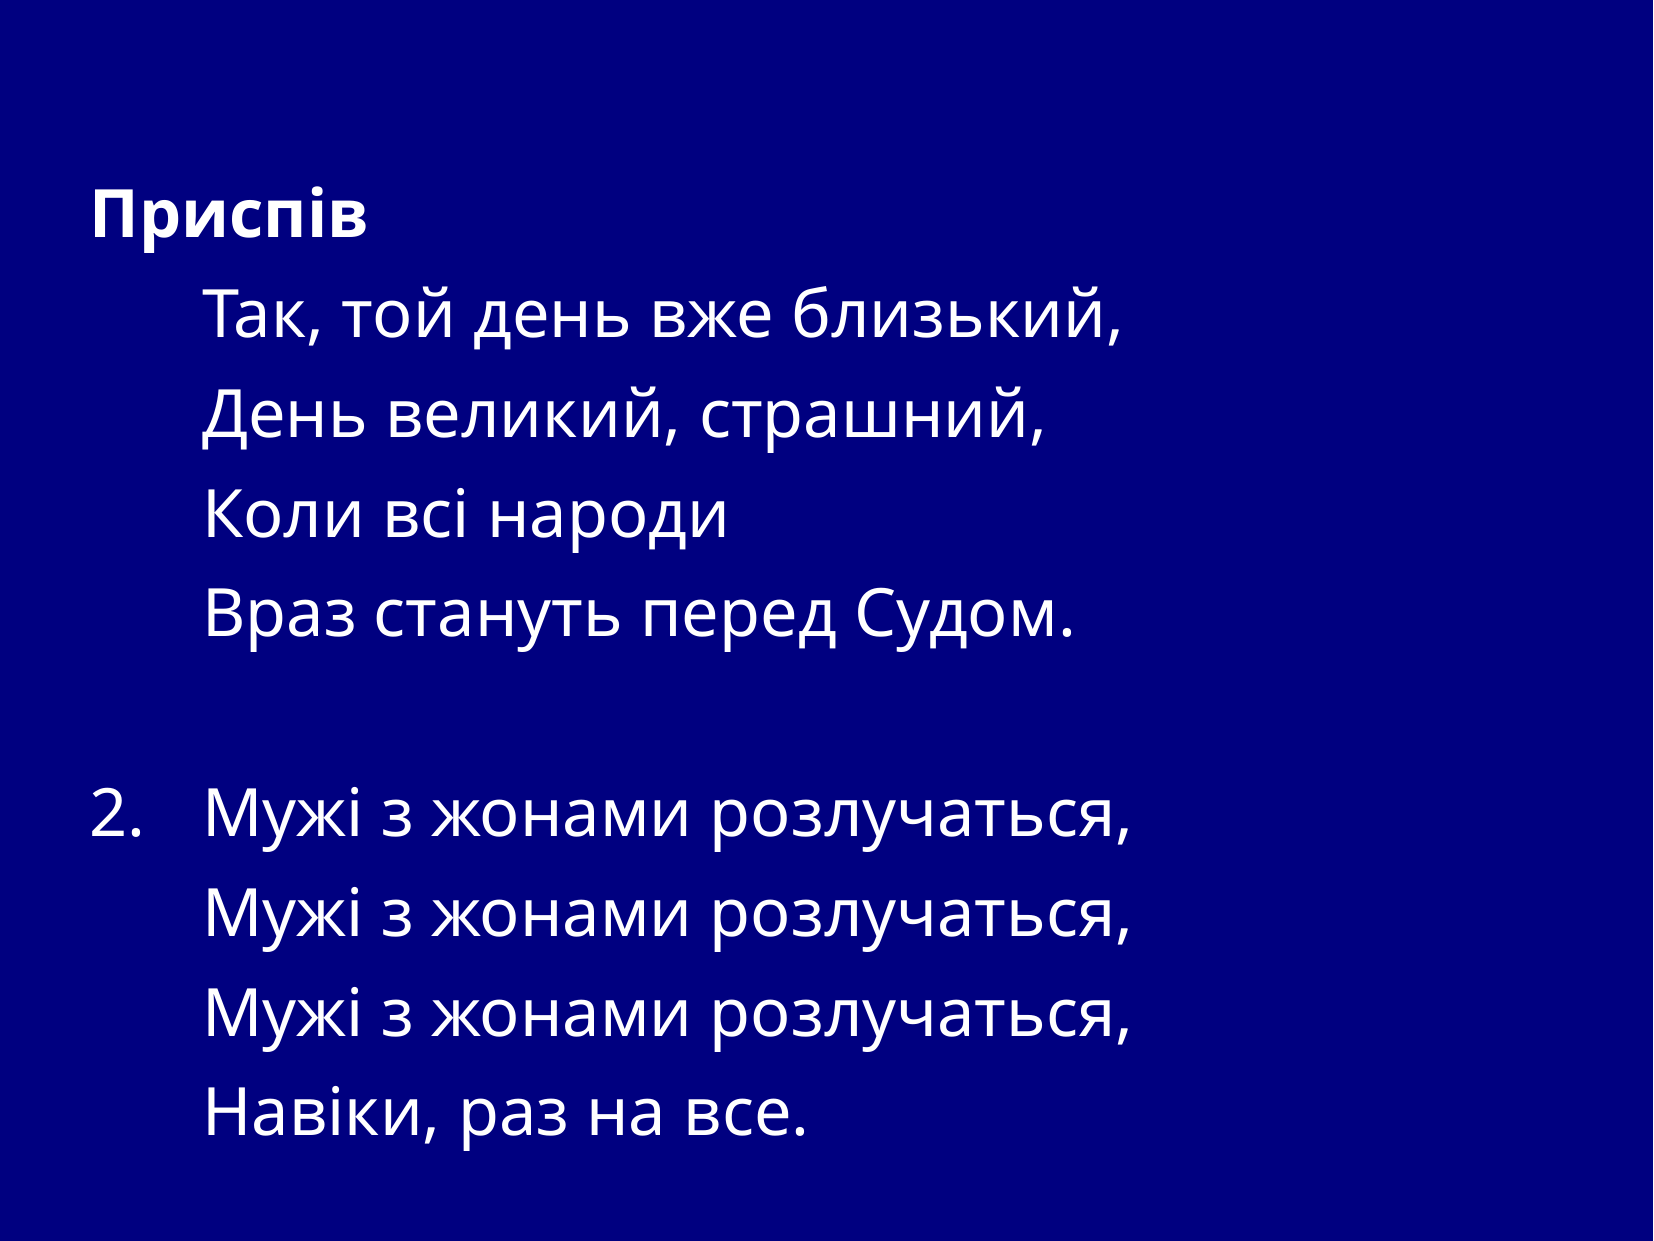

Приспів
	Так, той день вже близький,
	День великий, страшний,
	Коли всі народи
	Враз стануть перед Судом.
2.	Мужі з жонами розлучаться,
	Мужі з жонами розлучаться,
	Мужі з жонами розлучаться,
	Навіки, раз на все.